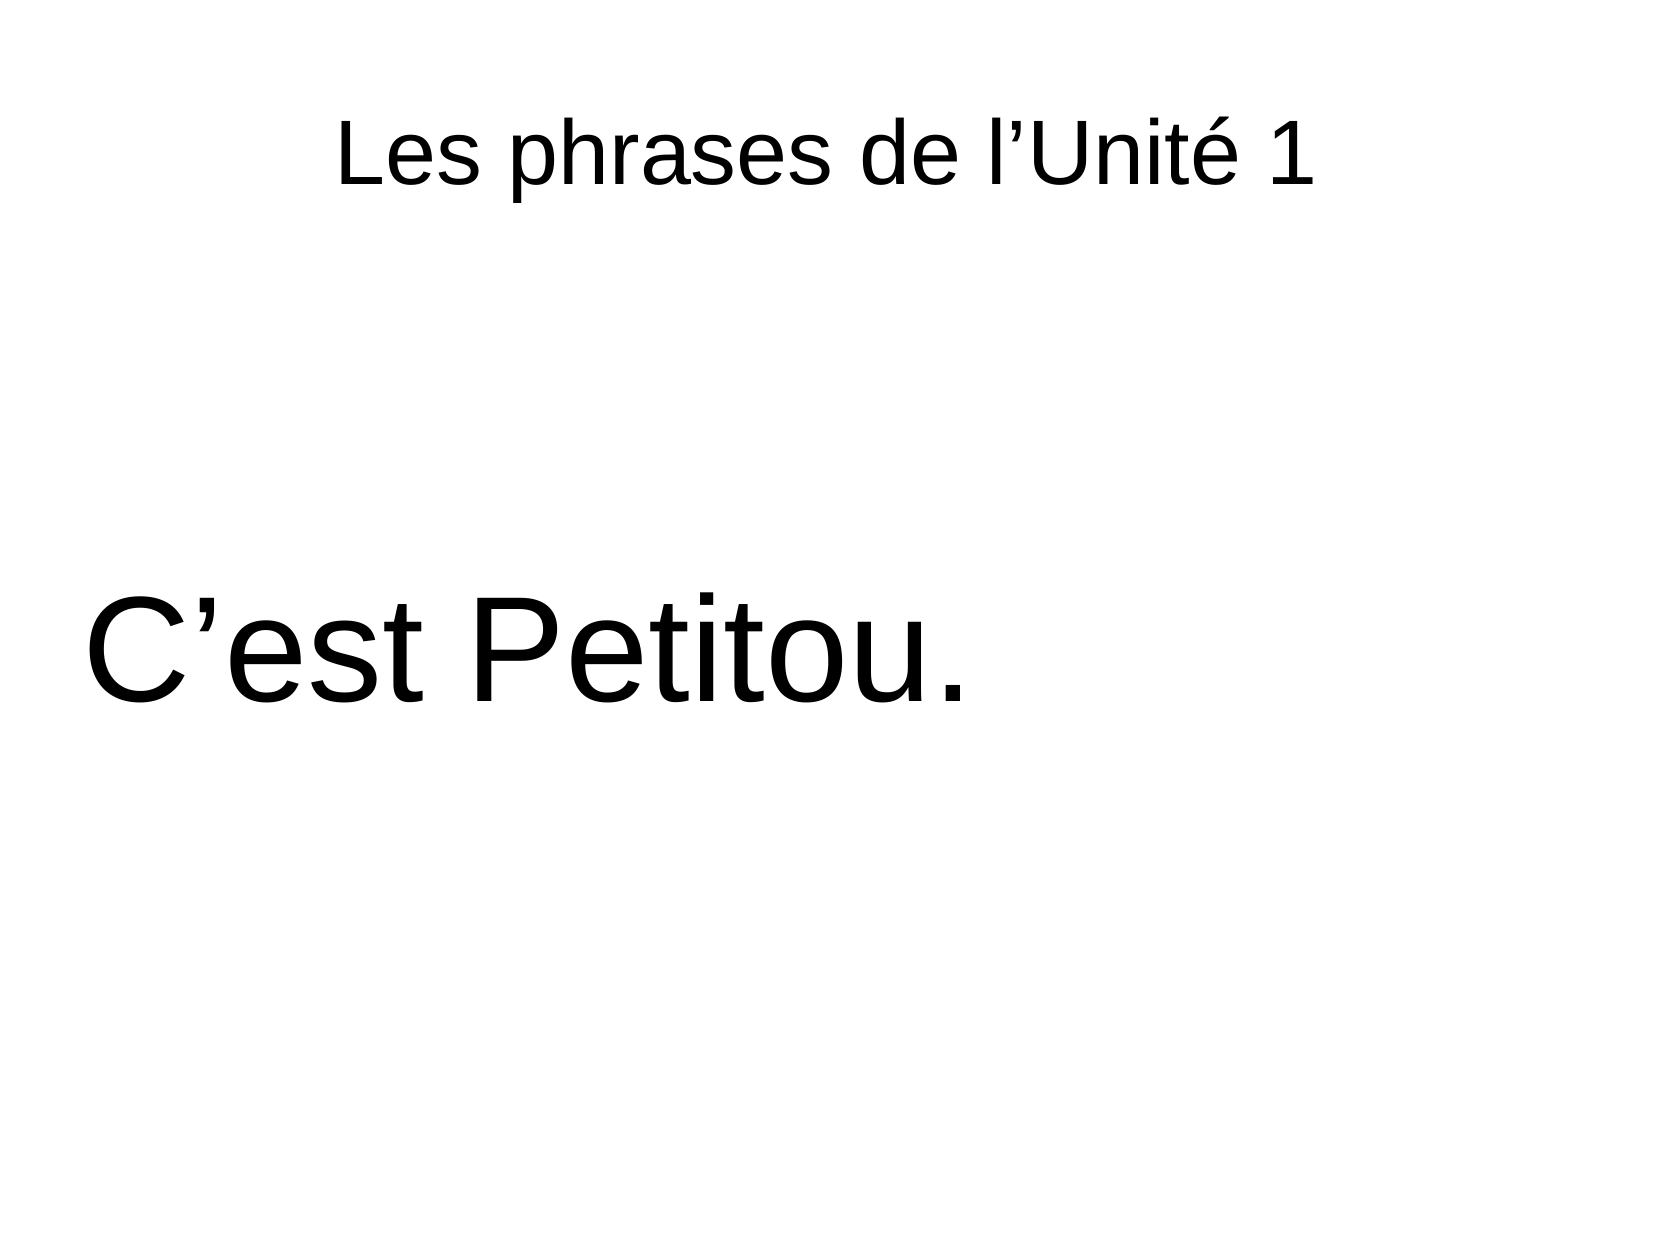

# Les phrases de l’Unité 1
C’est Petitou.